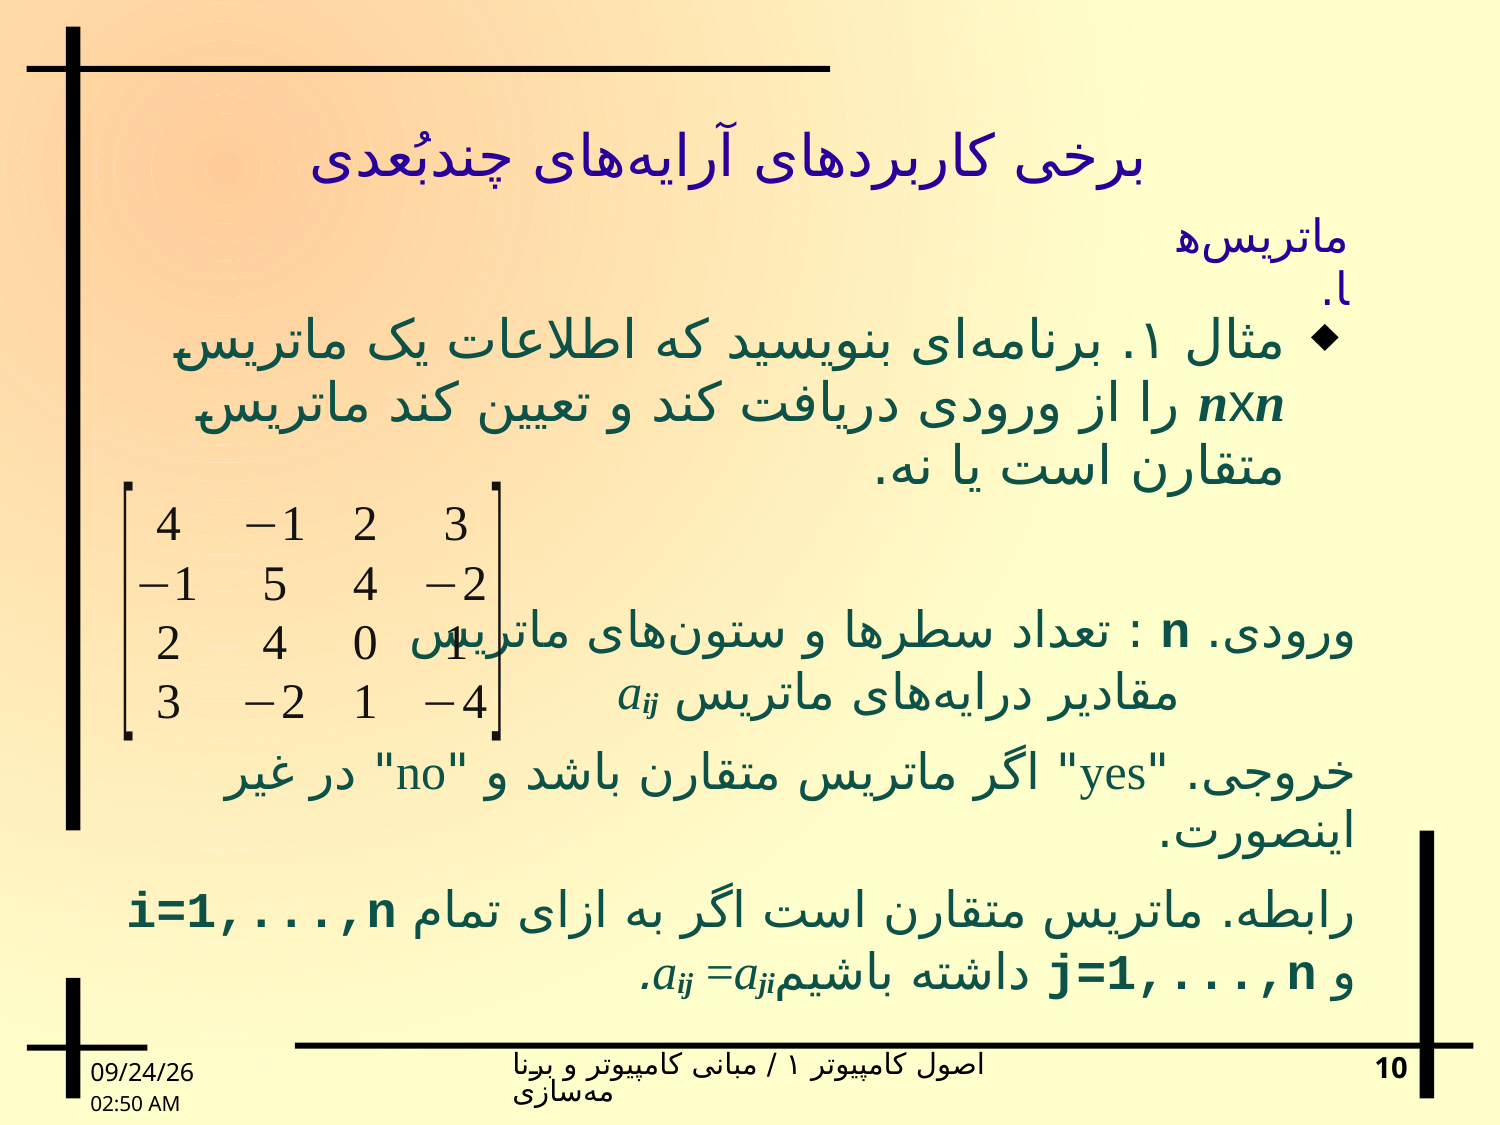

# برخی کاربردهای آرایه‌های چندبُعدی
ماتریس‌ها.
مثال ۱. برنامه‌ای بنویسید که اطلاعات یک ماتریس nxn را از ورودی دریافت کند و تعیین کند ماتریس متقارن است یا نه.
ورودی. n : تعداد سطرها و ستون‌های ماتریس
 مقادیر درایه‌های ماتریس aij
خروجی. "yes" اگر ماتریس متقارن باشد و "no" در غیر اینصورت.
رابطه. ماتریس متقارن است اگر به ازای تمام i=1,...,n و j=1,...,n داشته باشیمaij =aji.
اصول کامپیوتر ۱ / مبانی کامپیوتر و برنامه‌سازی
10